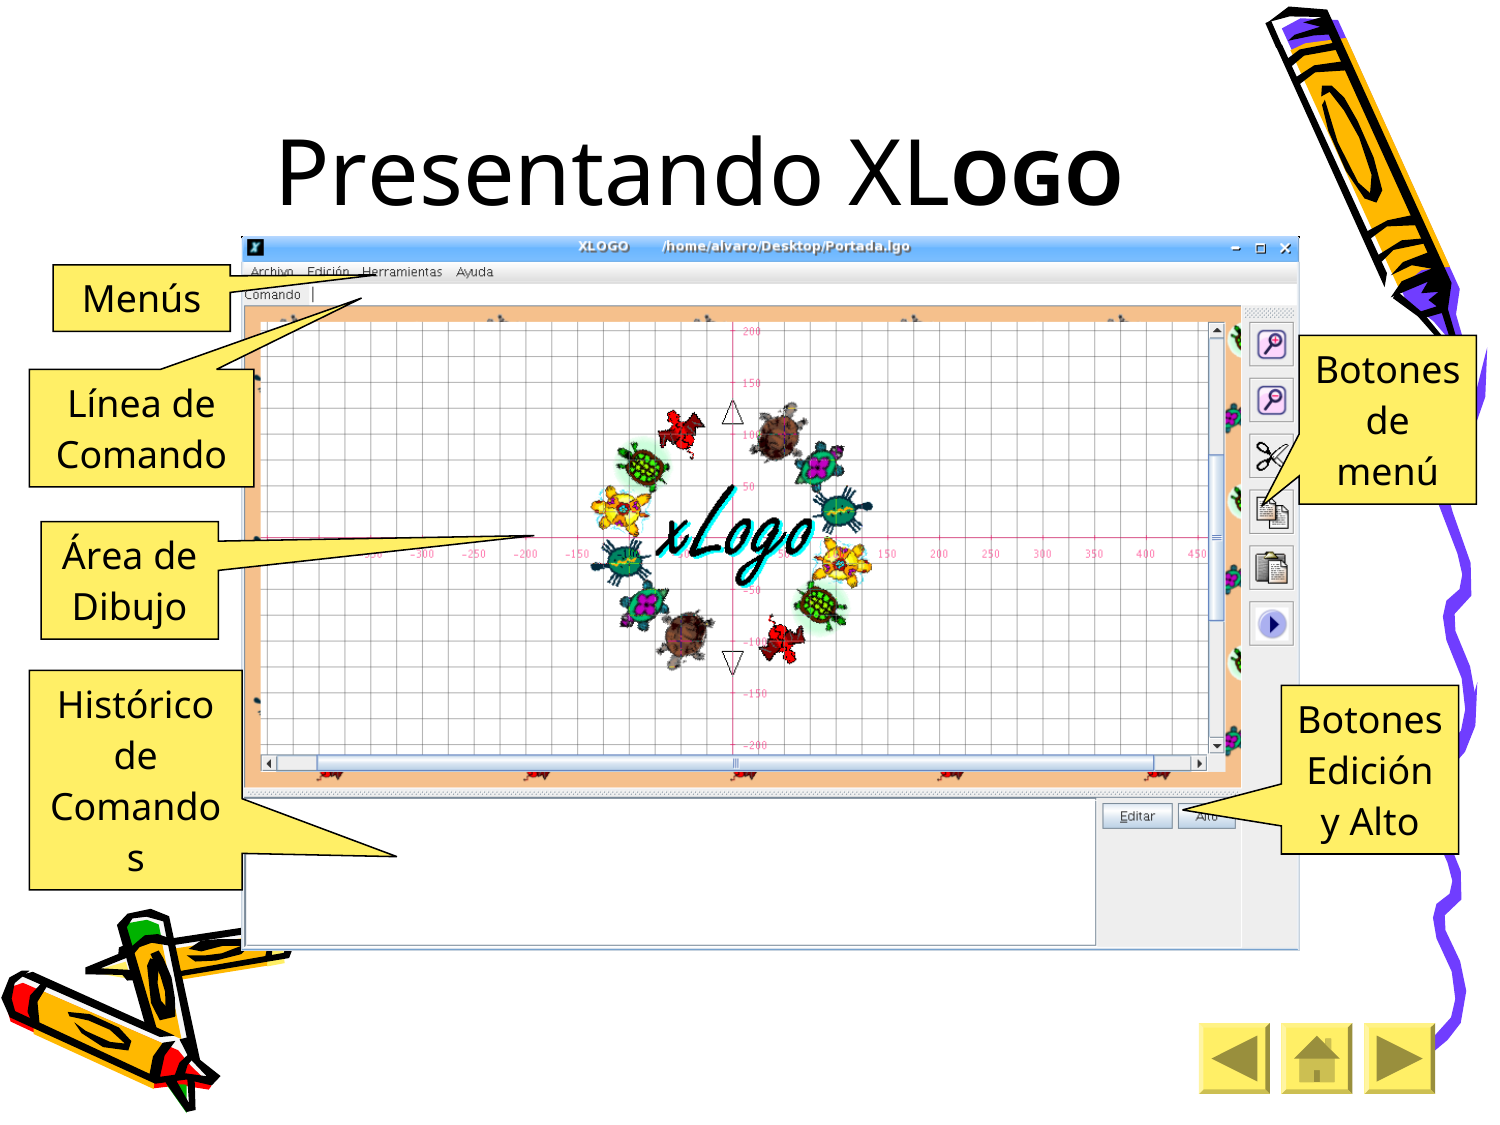

# Presentando XLOGO
Menús
Botones de menú
Línea de Comando
Área de Dibujo
Histórico de Comandos
Botones Edición y Alto